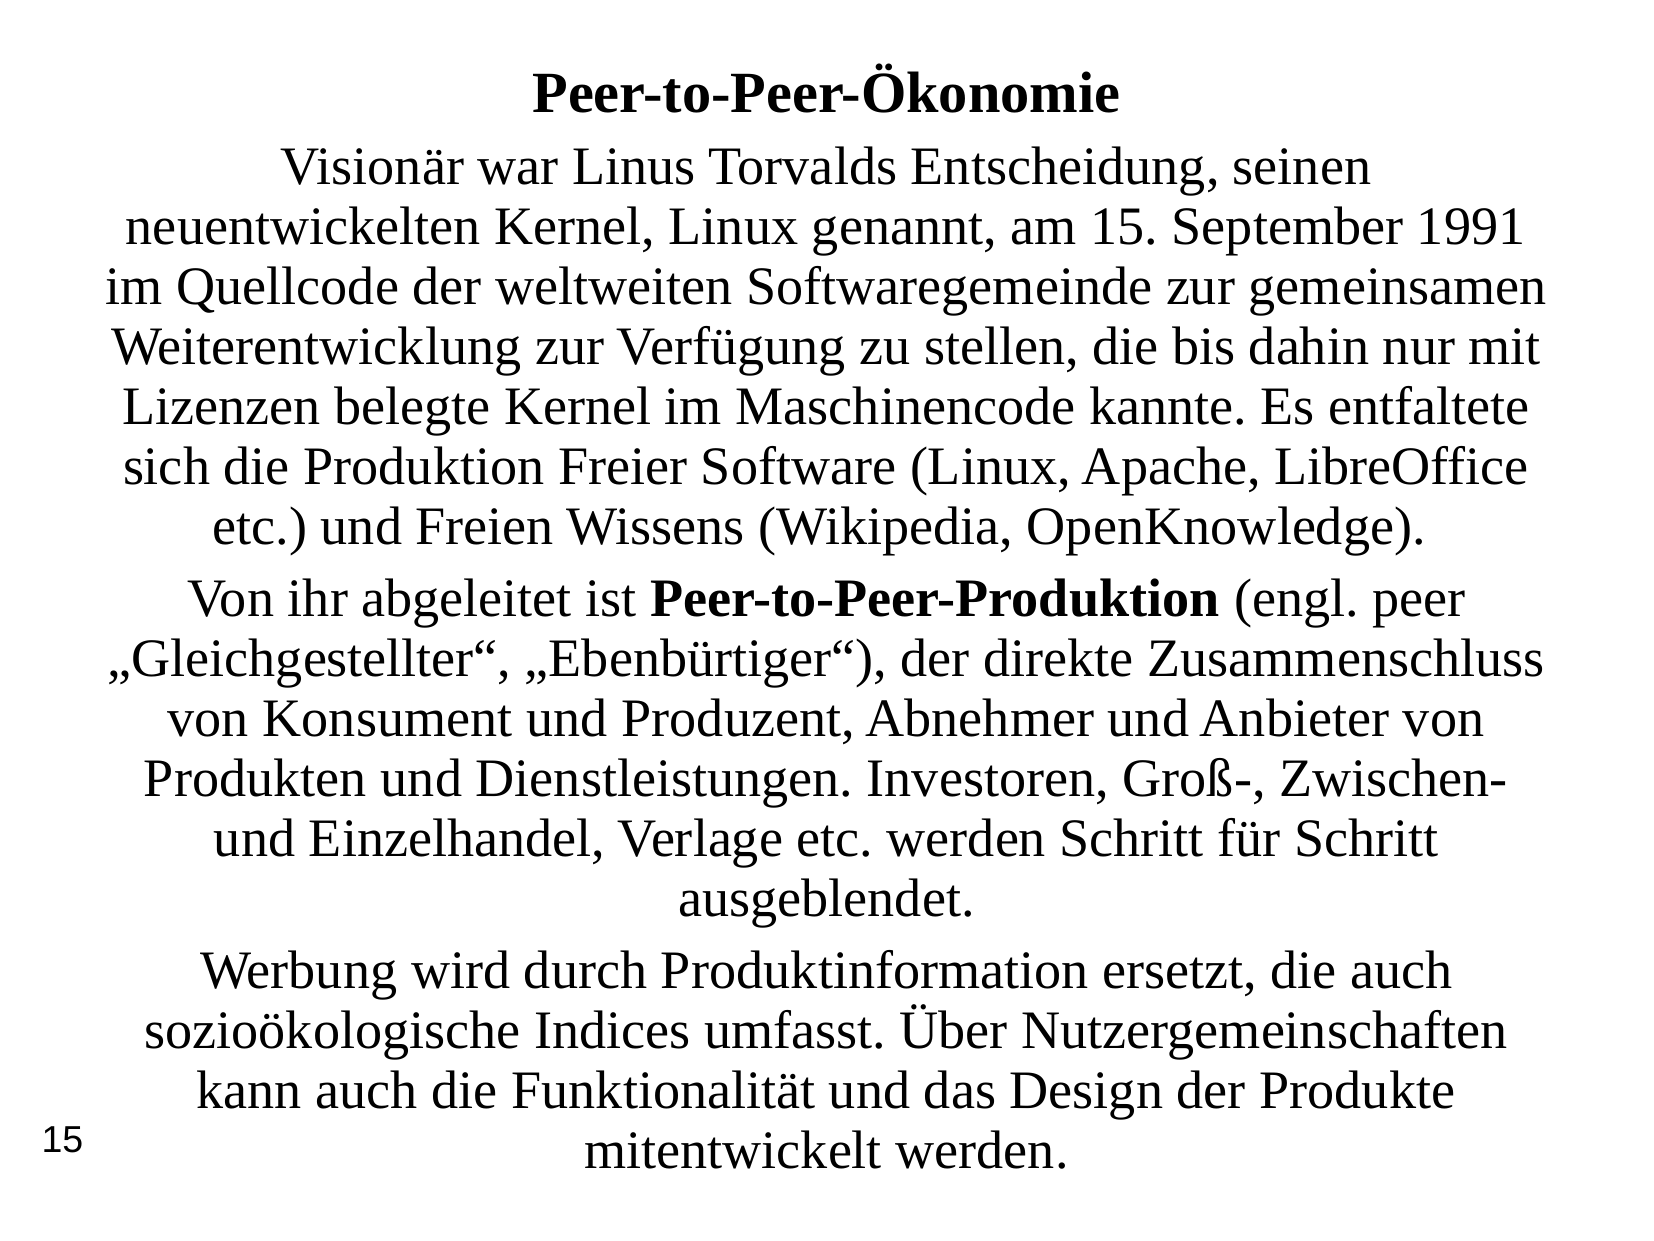

Peer-to-Peer-Ökonomie
Visionär war Linus Torvalds Entscheidung, seinen neuentwickelten Kernel, Linux genannt, am 15. September 1991 im Quellcode der weltweiten Softwaregemeinde zur gemeinsamen Weiterentwicklung zur Verfügung zu stellen, die bis dahin nur mit Lizenzen belegte Kernel im Maschinencode kannte. Es entfaltete sich die Produktion Freier Software (Linux, Apache, LibreOffice etc.) und Freien Wissens (Wikipedia, OpenKnowledge).
Von ihr abgeleitet ist Peer-to-Peer-Produktion (engl. peer „Gleichgestellter“, „Ebenbürtiger“), der direkte Zusammenschluss von Konsument und Produzent, Abnehmer und Anbieter von Produkten und Dienstleistungen. Investoren, Groß-, Zwischen- und Einzelhandel, Verlage etc. werden Schritt für Schritt ausgeblendet.
Werbung wird durch Produktinformation ersetzt, die auch sozioökologische Indices umfasst. Über Nutzergemeinschaften kann auch die Funktionalität und das Design der Produkte mitentwickelt werden.